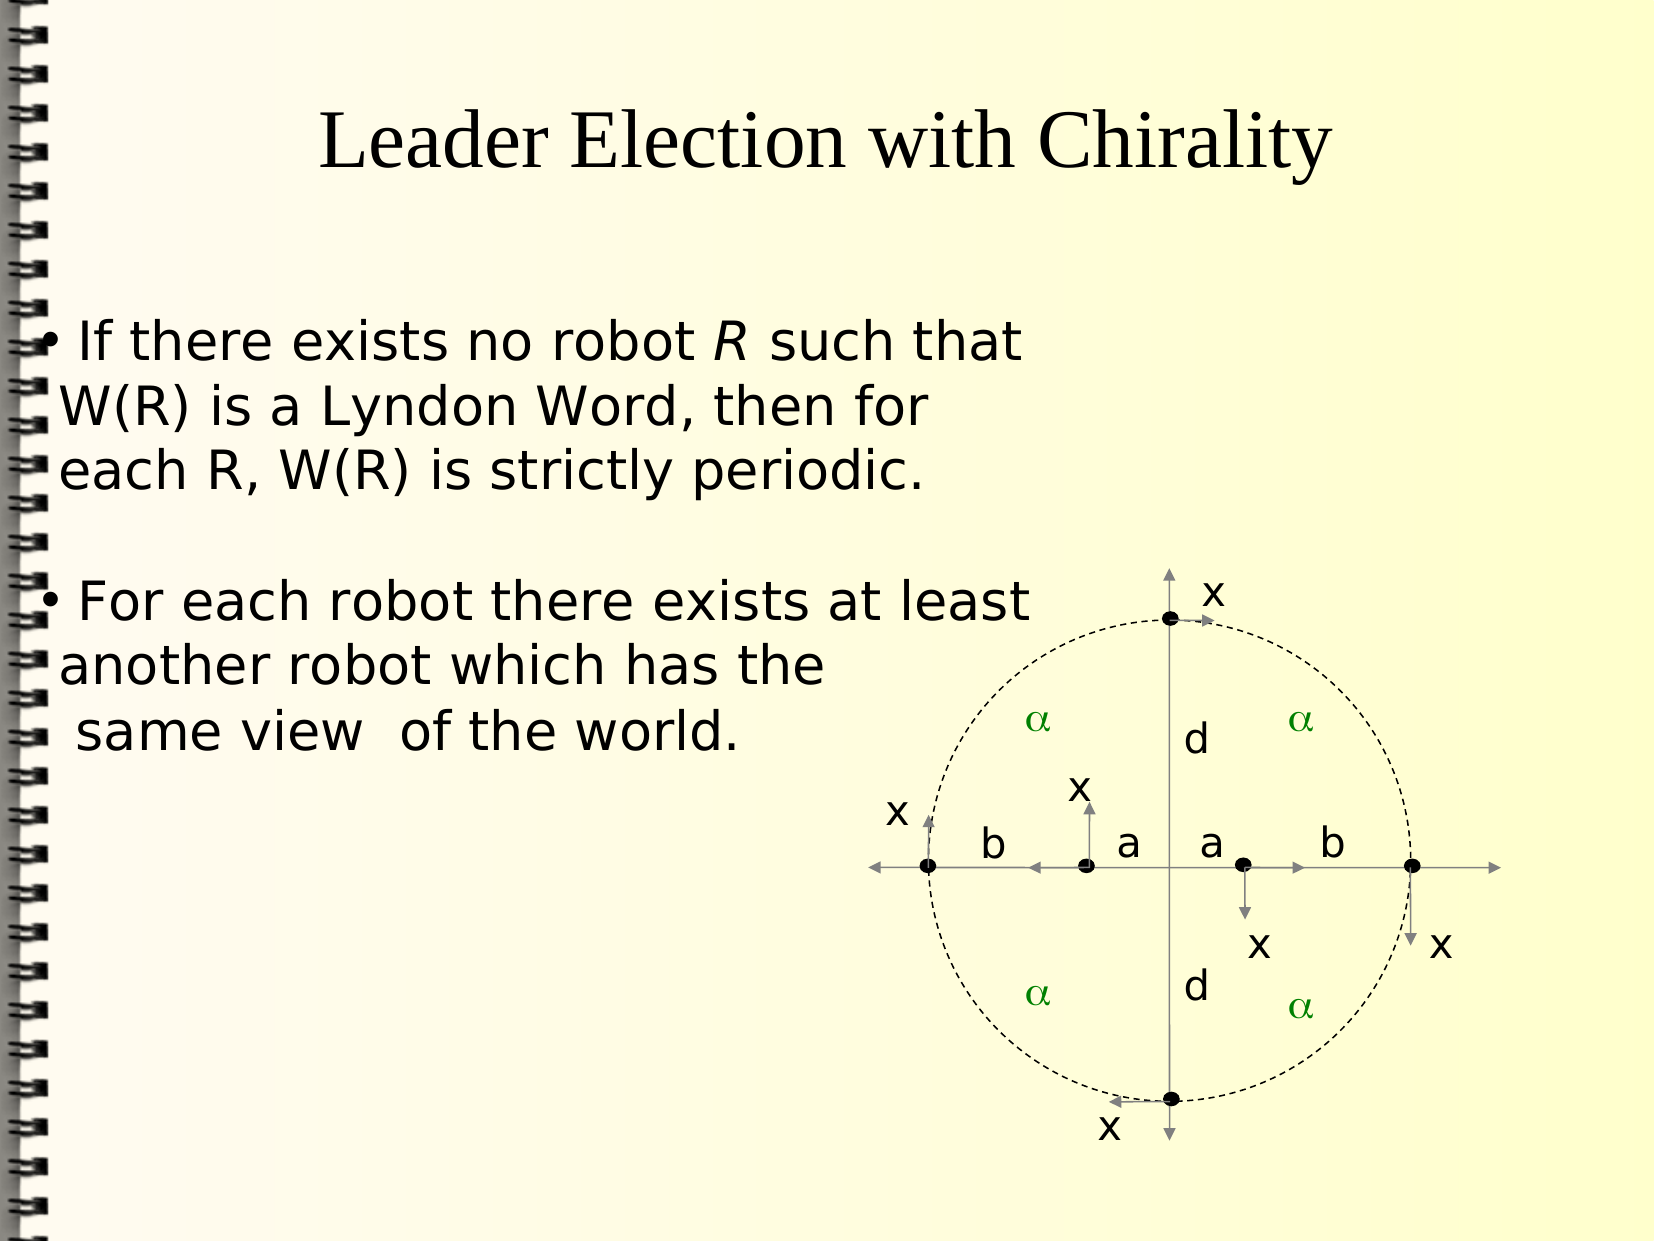

# Leader Election with Chirality
 If there exists no robot R such that
 W(R) is a Lyndon Word, then for
 each R, W(R) is strictly periodic.
 For each robot there exists at least
 another robot which has the
 same view of the world.
x


d
x
x
a
a
b
b
x
x
d


x